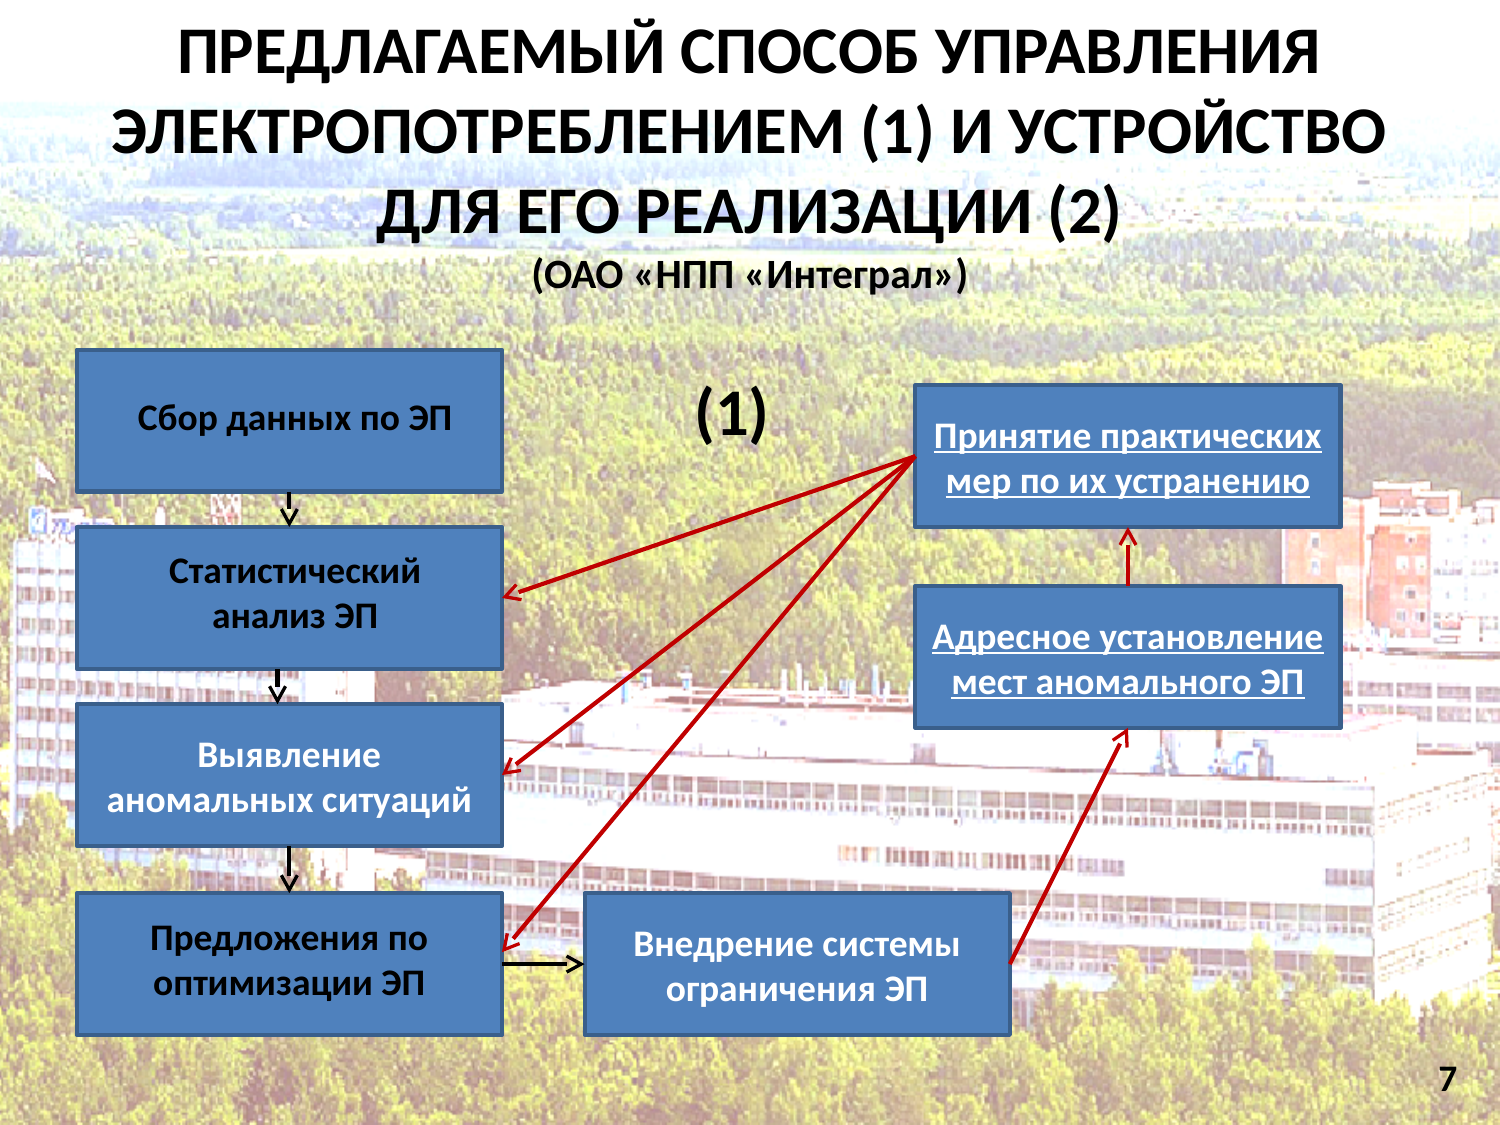

ПРЕДЛАГАЕМЫЙ СПОСОБ УПРАВЛЕНИЯ ЭЛЕКТРОПОТРЕБЛЕНИЕМ (1) И УСТРОЙСТВО ДЛЯ ЕГО РЕАЛИЗАЦИИ (2)
(ОАО «НПП «Интеграл»)
(1)
Сбор данных по ЭП
Принятие практических мер по их устранению
Статистический анализ ЭП
Адресное установление мест аномального ЭП
Выявление аномальных ситуаций
Внедрение системы ограничения ЭП
Предложения по оптимизации ЭП
7